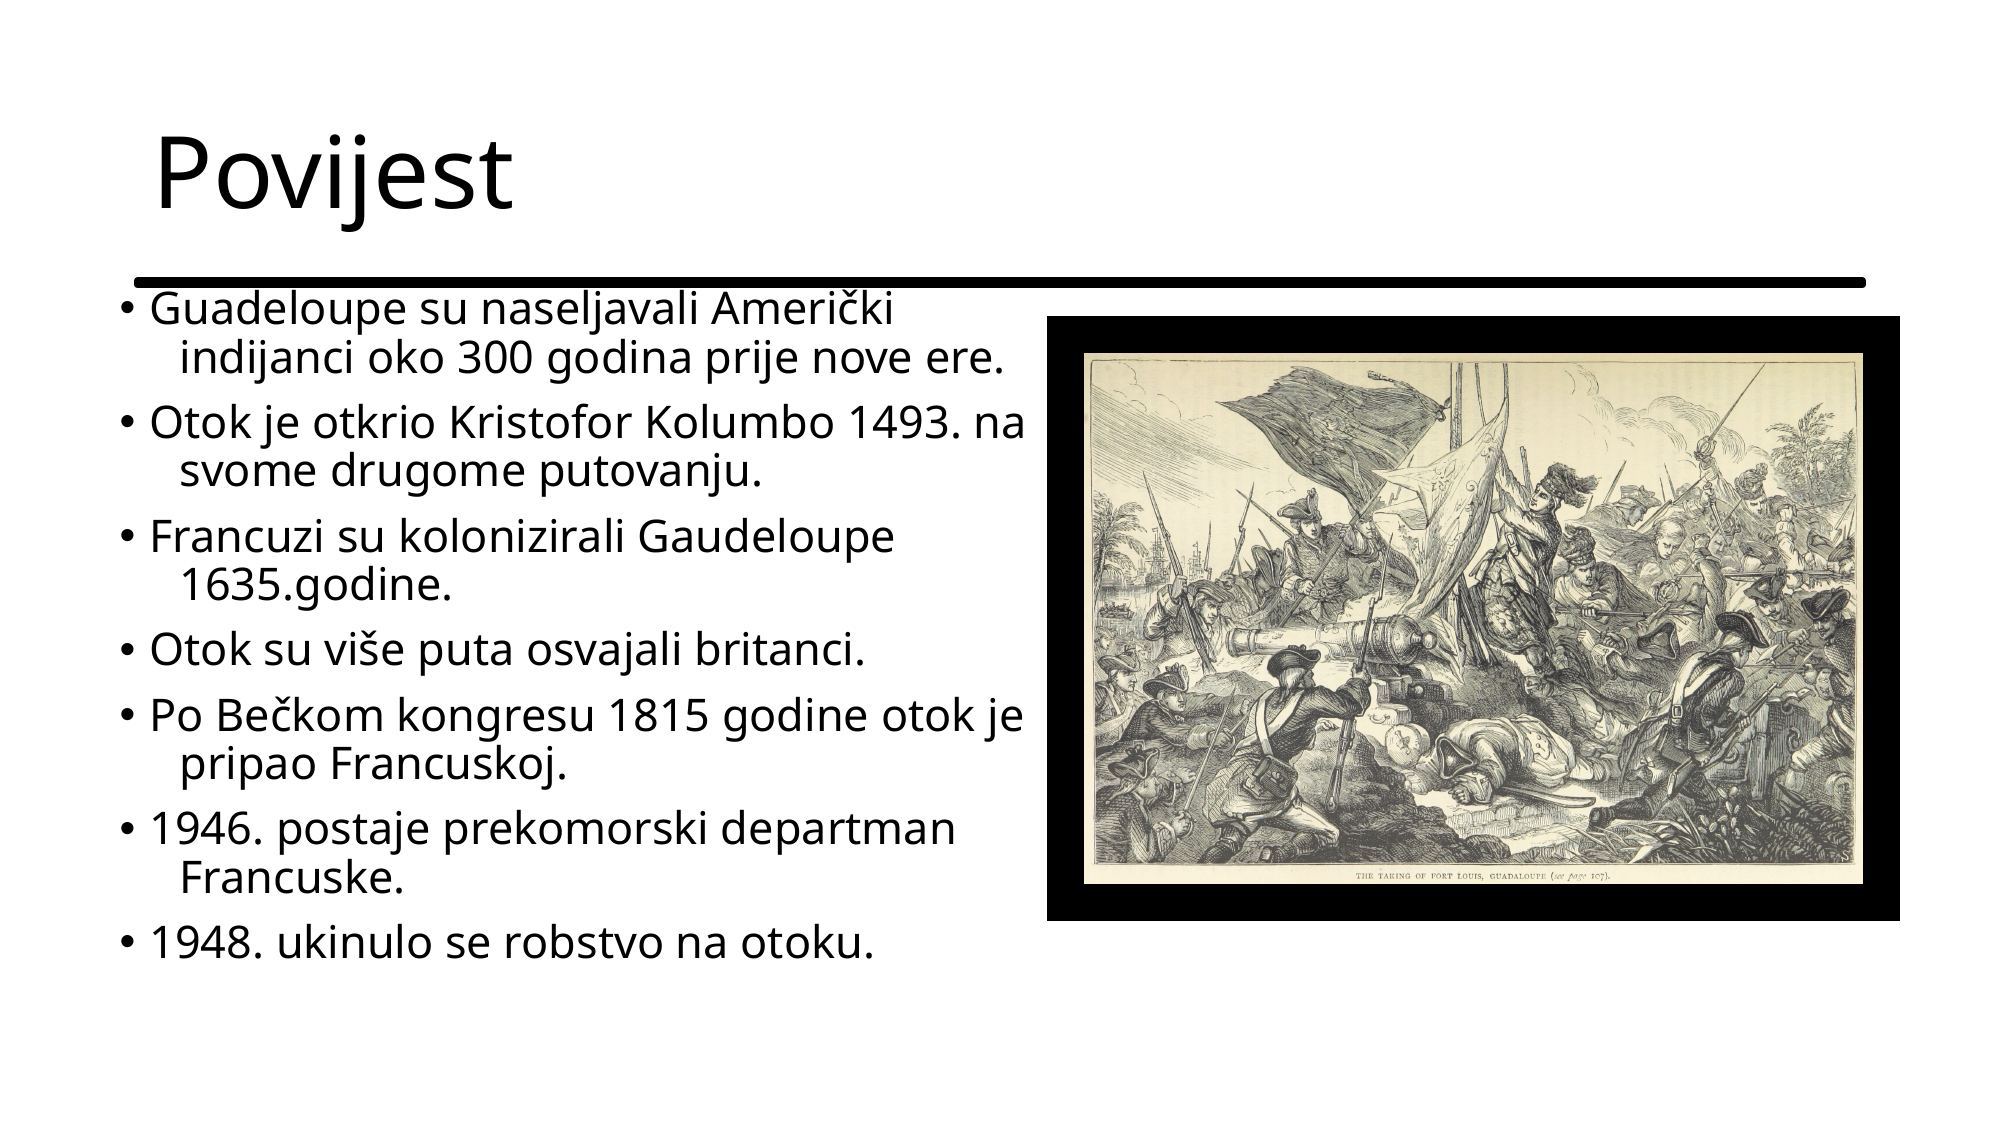

# Povijest
Guadeloupe su naseljavali Američki indijanci oko 300 godina prije nove ere.
Otok je otkrio Kristofor Kolumbo 1493. na svome drugome putovanju.
Francuzi su kolonizirali Gaudeloupe 1635.godine.
Otok su više puta osvajali britanci.
Po Bečkom kongresu 1815 godine otok je pripao Francuskoj.
1946. postaje prekomorski departman Francuske.
1948. ukinulo se robstvo na otoku.